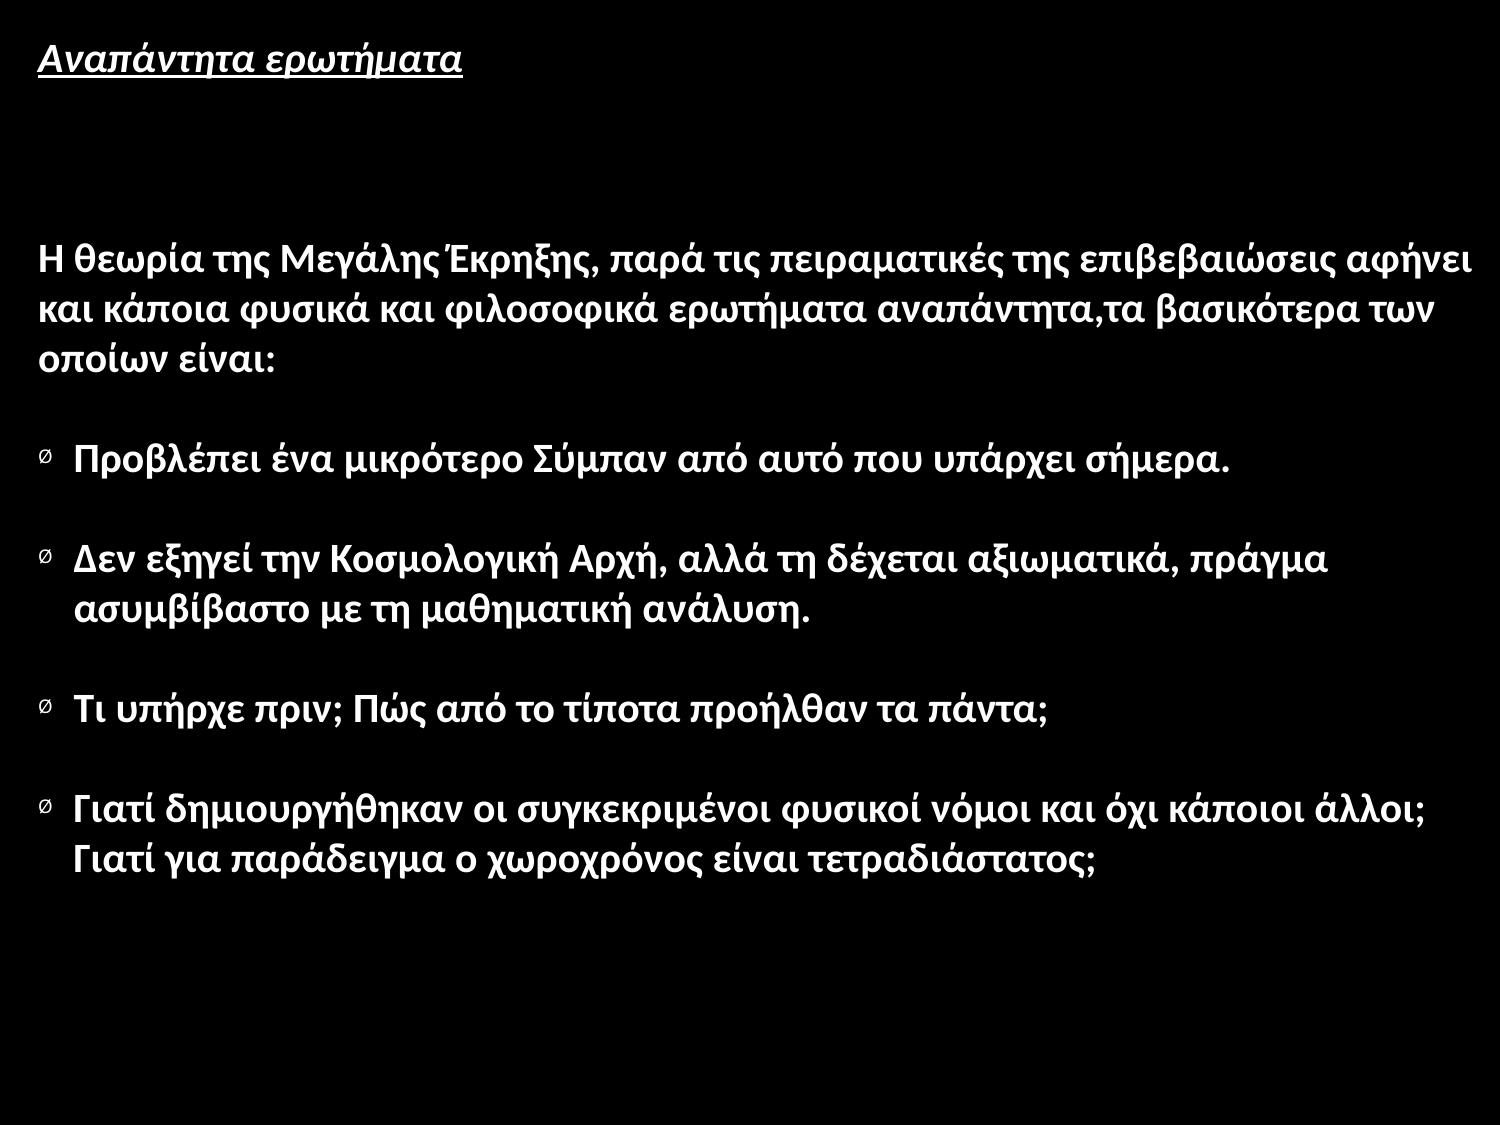

Αναπάντητα ερωτήματα
Η θεωρία της Μεγάλης Έκρηξης, παρά τις πειραματικές της επιβεβαιώσεις αφήνει και κάποια φυσικά και φιλοσοφικά ερωτήματα αναπάντητα,τα βασικότερα των οποίων είναι:
Προβλέπει ένα μικρότερο Σύμπαν από αυτό που υπάρχει σήμερα.
Δεν εξηγεί την Κοσμολογική Αρχή, αλλά τη δέχεται αξιωματικά, πράγμα ασυμβίβαστο με τη μαθηματική ανάλυση.
Τι υπήρχε πριν; Πώς από το τίποτα προήλθαν τα πάντα;
Γιατί δημιουργήθηκαν οι συγκεκριμένοι φυσικοί νόμοι και όχι κάποιοι άλλοι; Γιατί για παράδειγμα ο χωροχρόνος είναι τετραδιάστατος;